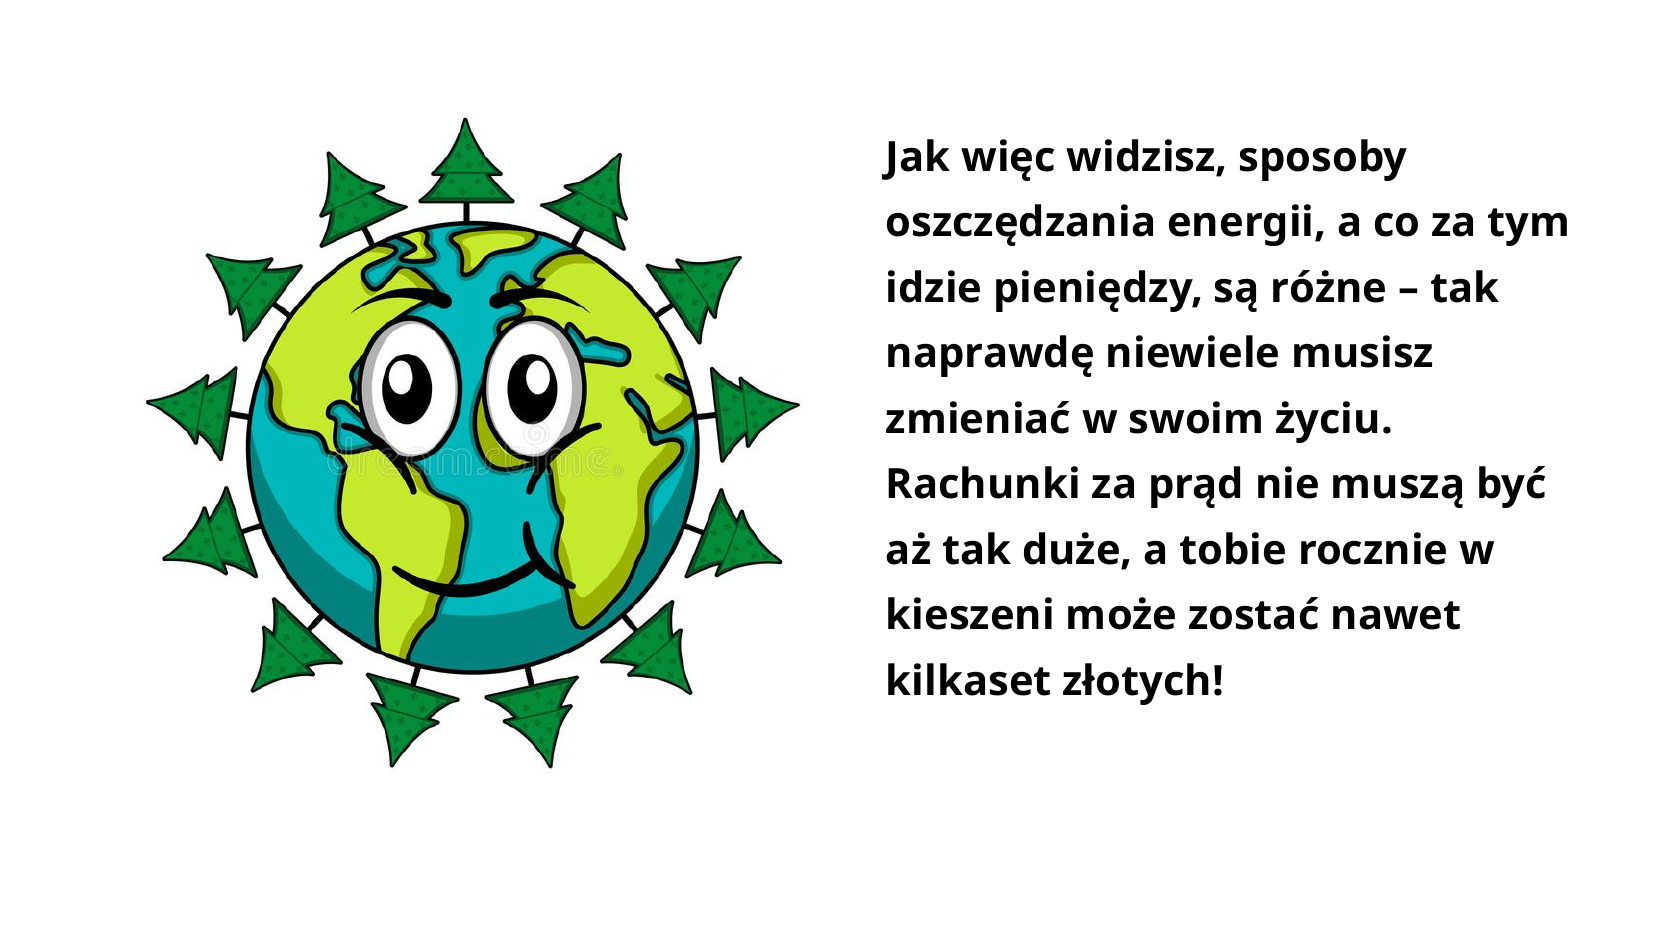

# Jak więc widzisz, sposoby oszczędzania energii, a co za tym idzie pieniędzy, są różne – tak naprawdę niewiele musisz zmieniać w swoim życiu. Rachunki za prąd nie muszą być aż tak duże, a tobie rocznie w kieszeni może zostać nawet kilkaset złotych!